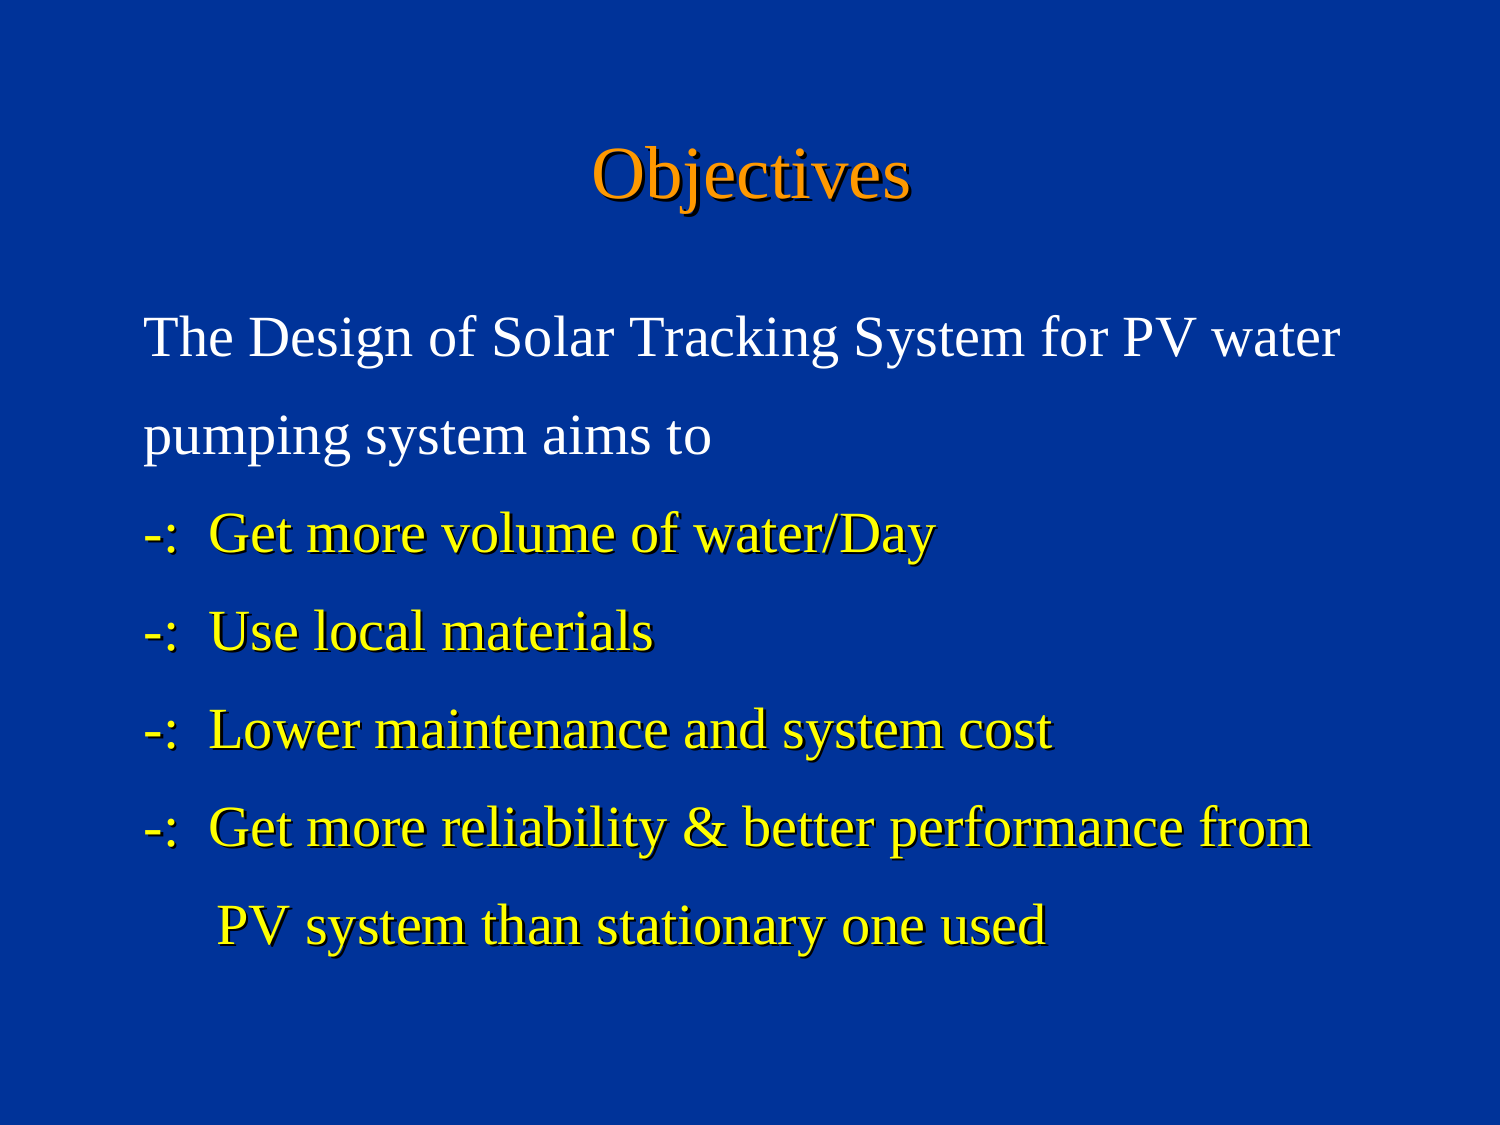

Objectives
 The Design of Solar Tracking System for PV water
 pumping system aims to
 -: Get more volume of water/Day
 -: Use local materials
 -: Lower maintenance and system cost
 -: Get more reliability & better performance from
 PV system than stationary one used